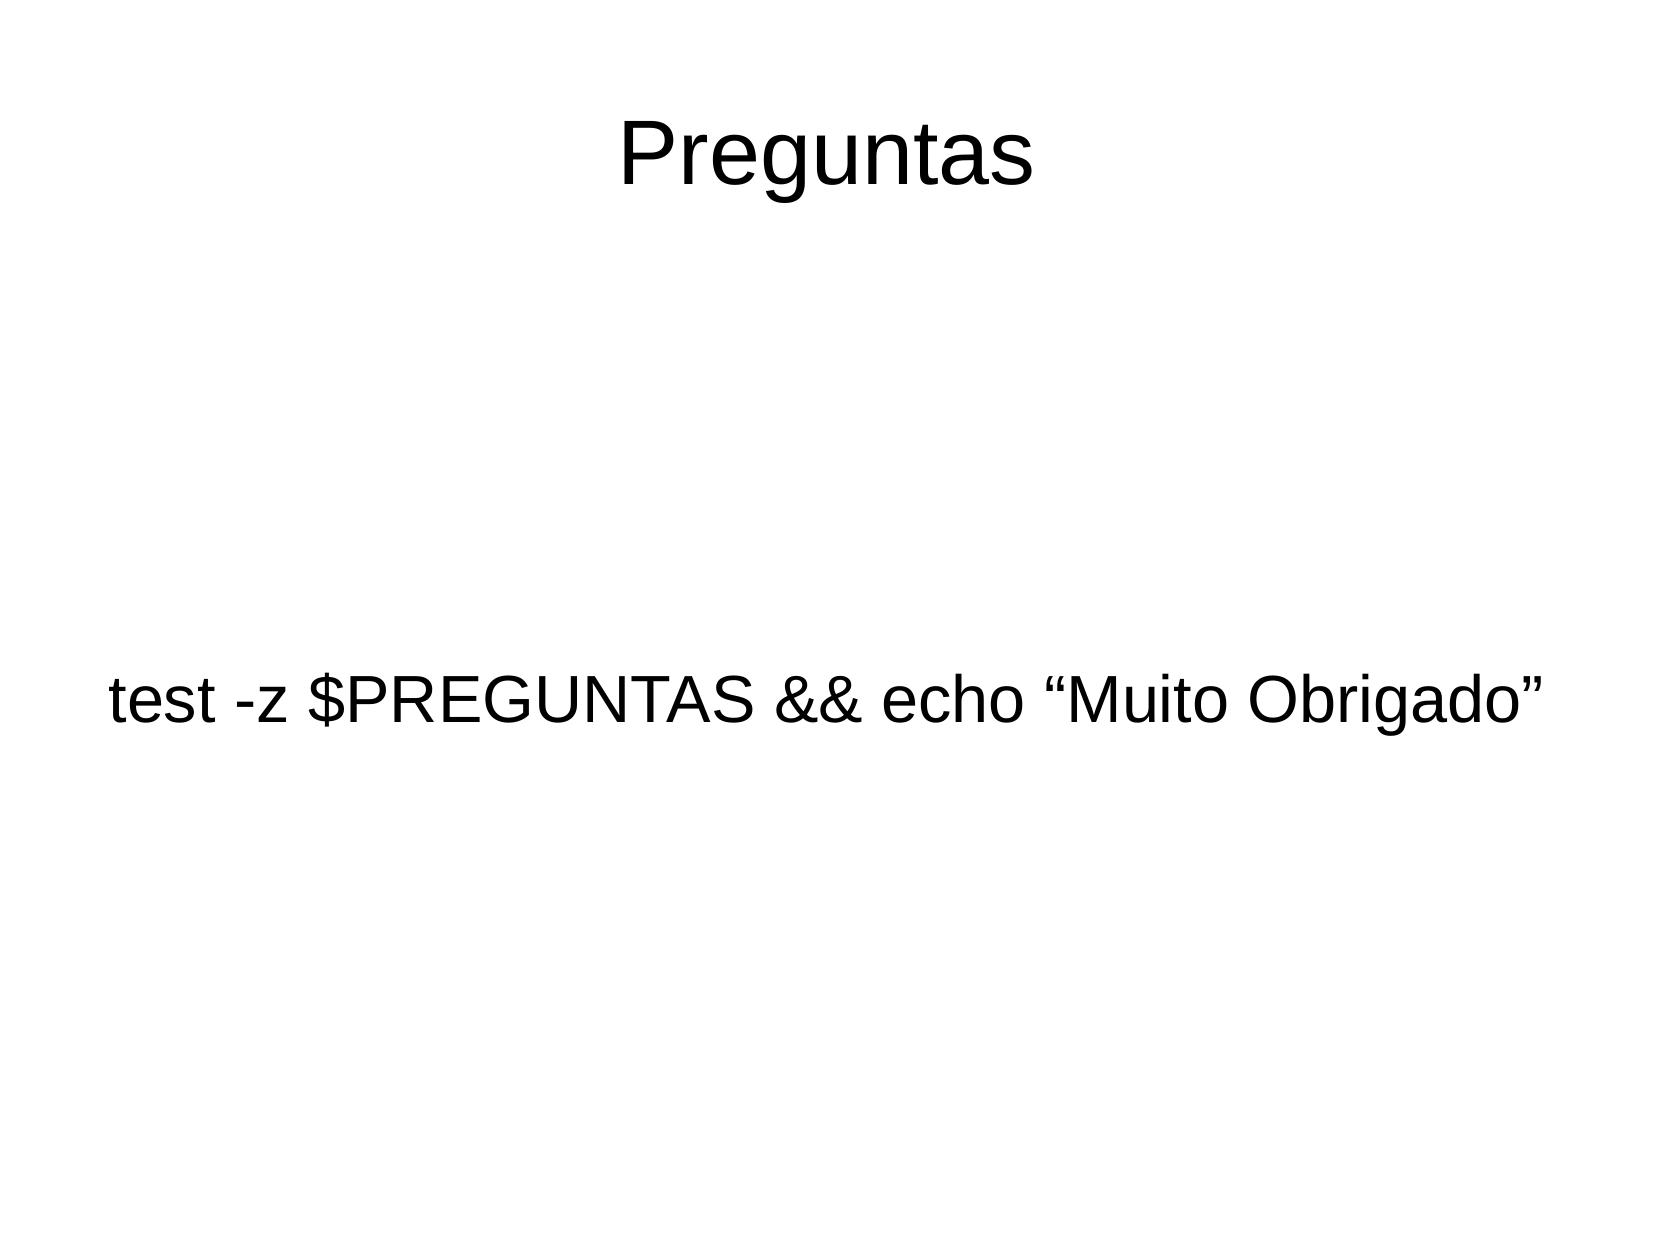

# Preguntas
test -z $PREGUNTAS && echo “Muito Obrigado”